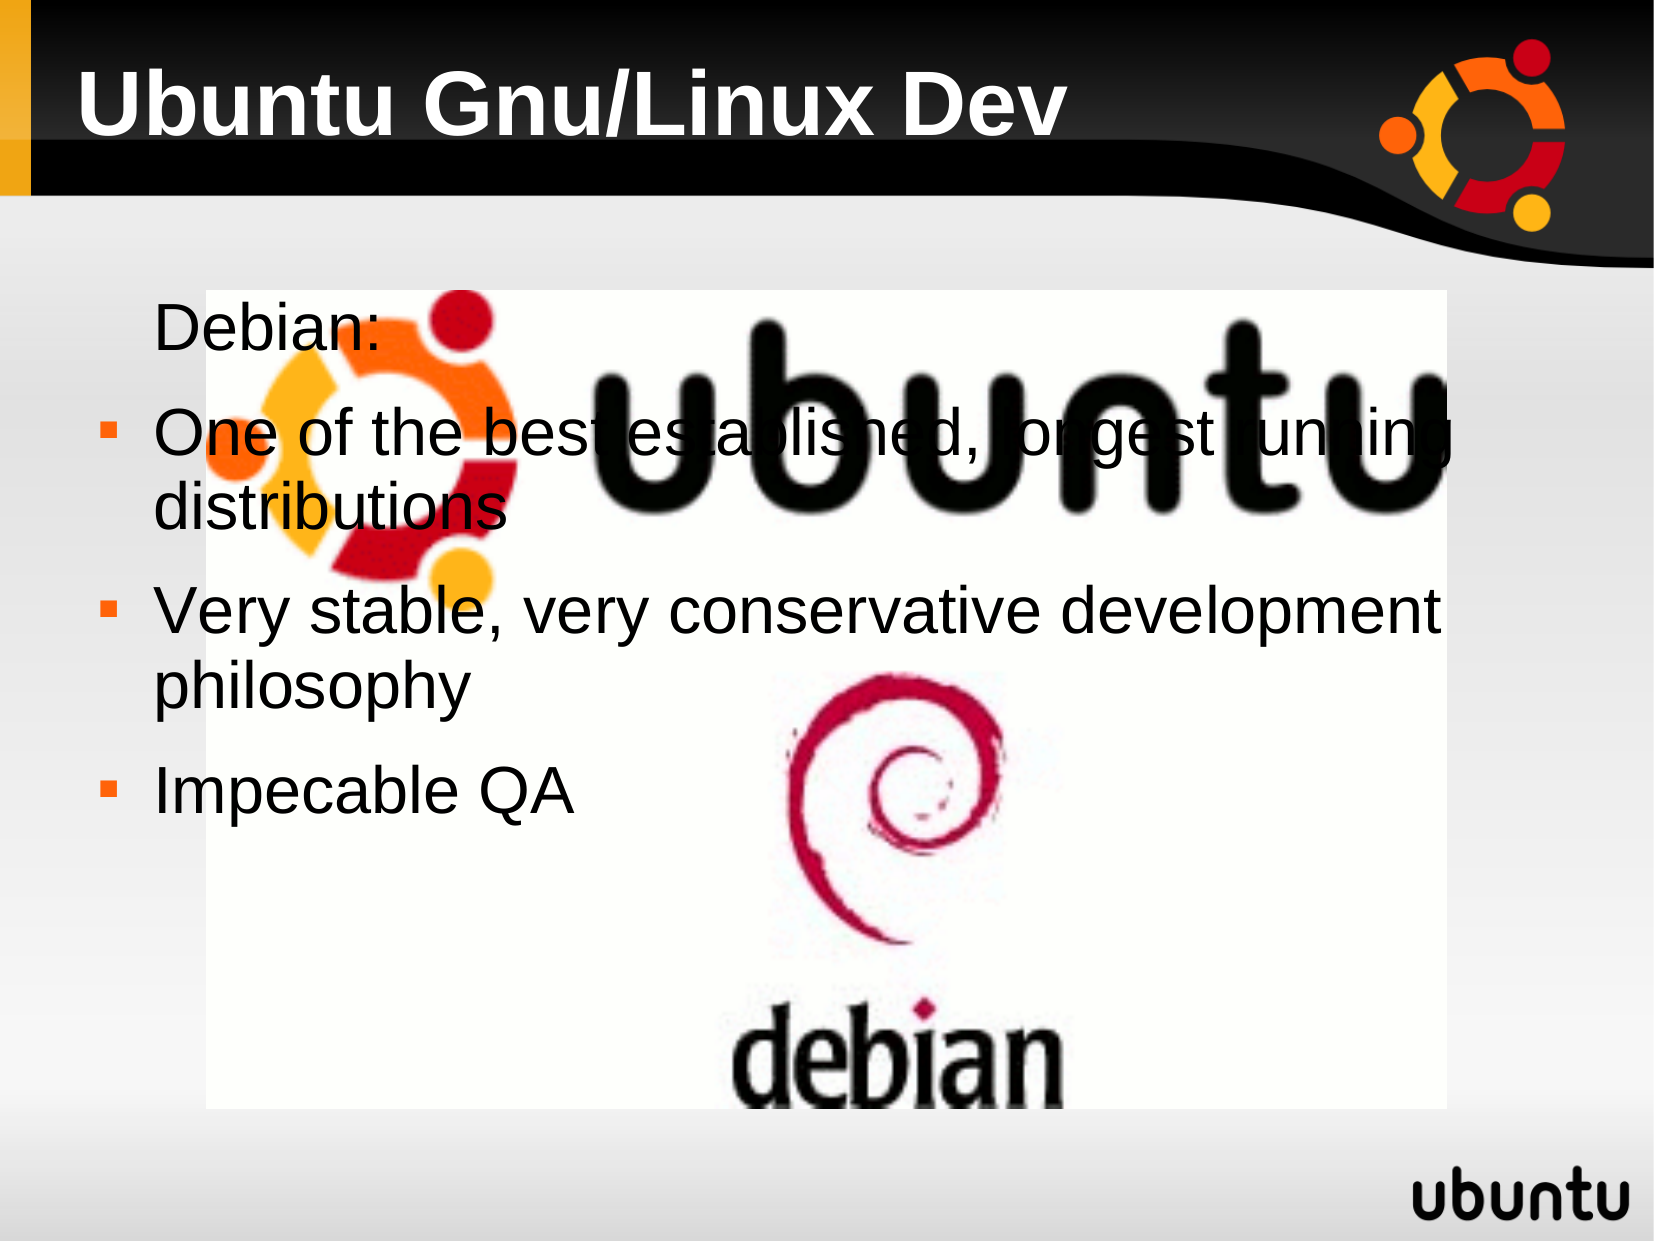

# Ubuntu Gnu/Linux Dev
Debian:
One of the best established, longest running distributions
Very stable, very conservative development philosophy
Impecable QA